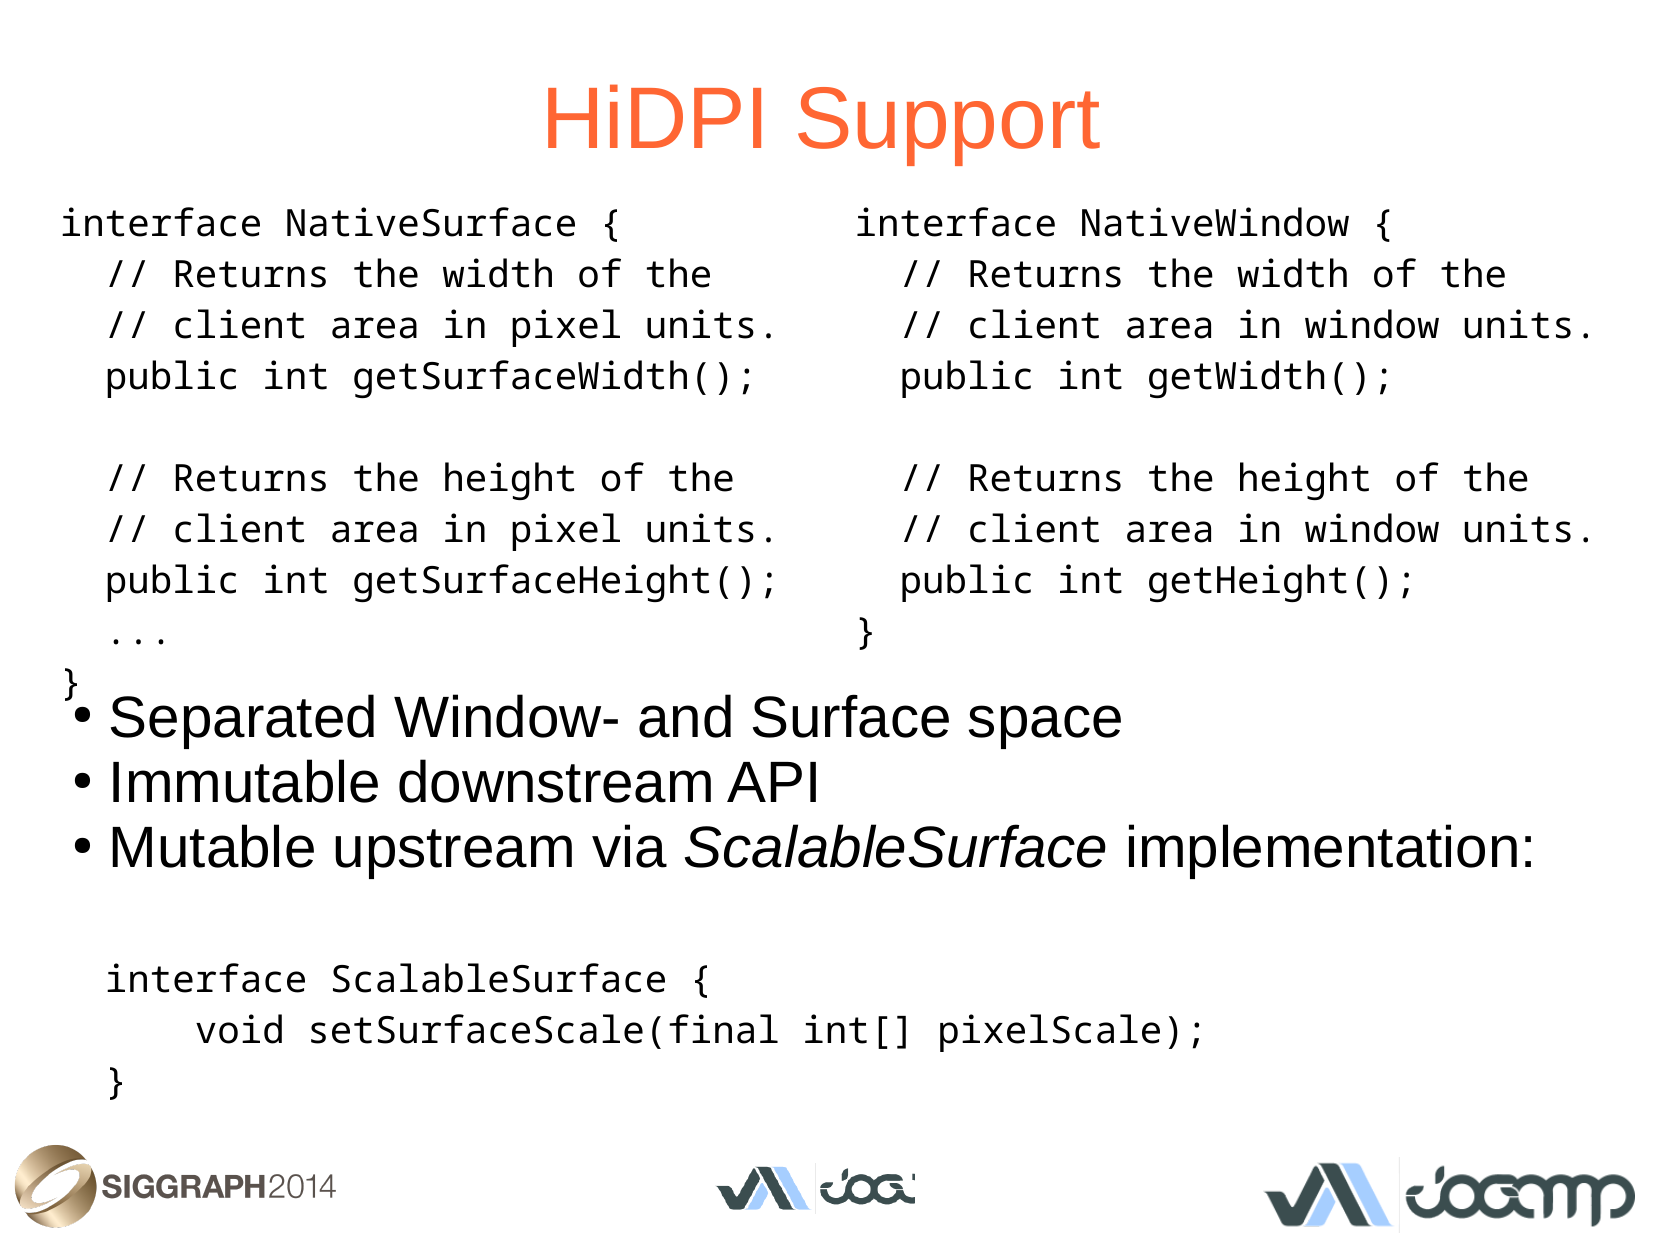

# HiDPI Support
| interface NativeSurface { // Returns the width of the // client area in pixel units. public int getSurfaceWidth(); // Returns the height of the // client area in pixel units. public int getSurfaceHeight(); ... } | interface NativeWindow { // Returns the width of the // client area in window units. public int getWidth(); // Returns the height of the // client area in window units. public int getHeight(); } |
| --- | --- |
 Separated Window- and Surface space
 Immutable downstream API
 Mutable upstream via ScalableSurface implementation:
interface ScalableSurface {
 void setSurfaceScale(final int[] pixelScale);
}